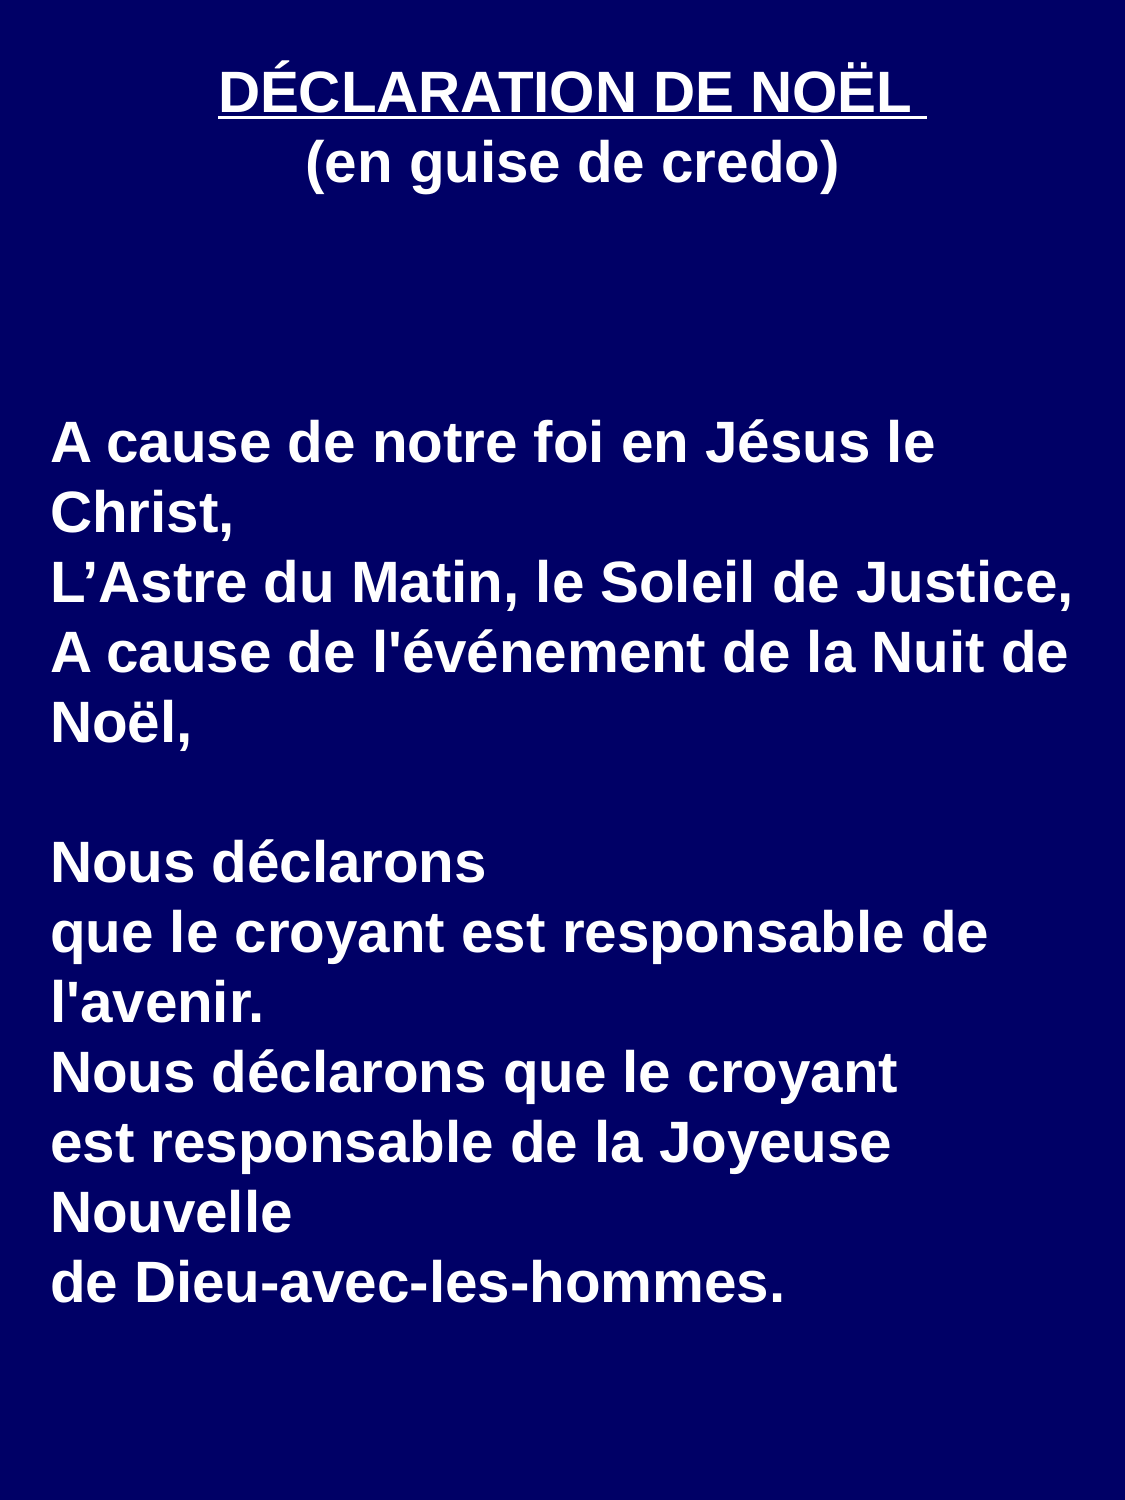

DÉCLARATION DE NOËL
(en guise de credo)
A cause de notre foi en Jésus le Christ,
L’Astre du Matin, le Soleil de Justice,
A cause de l'événement de la Nuit de Noël,
Nous déclarons
que le croyant est responsable de l'avenir.
Nous déclarons que le croyant
est responsable de la Joyeuse Nouvelle
de Dieu-avec-les-hommes.